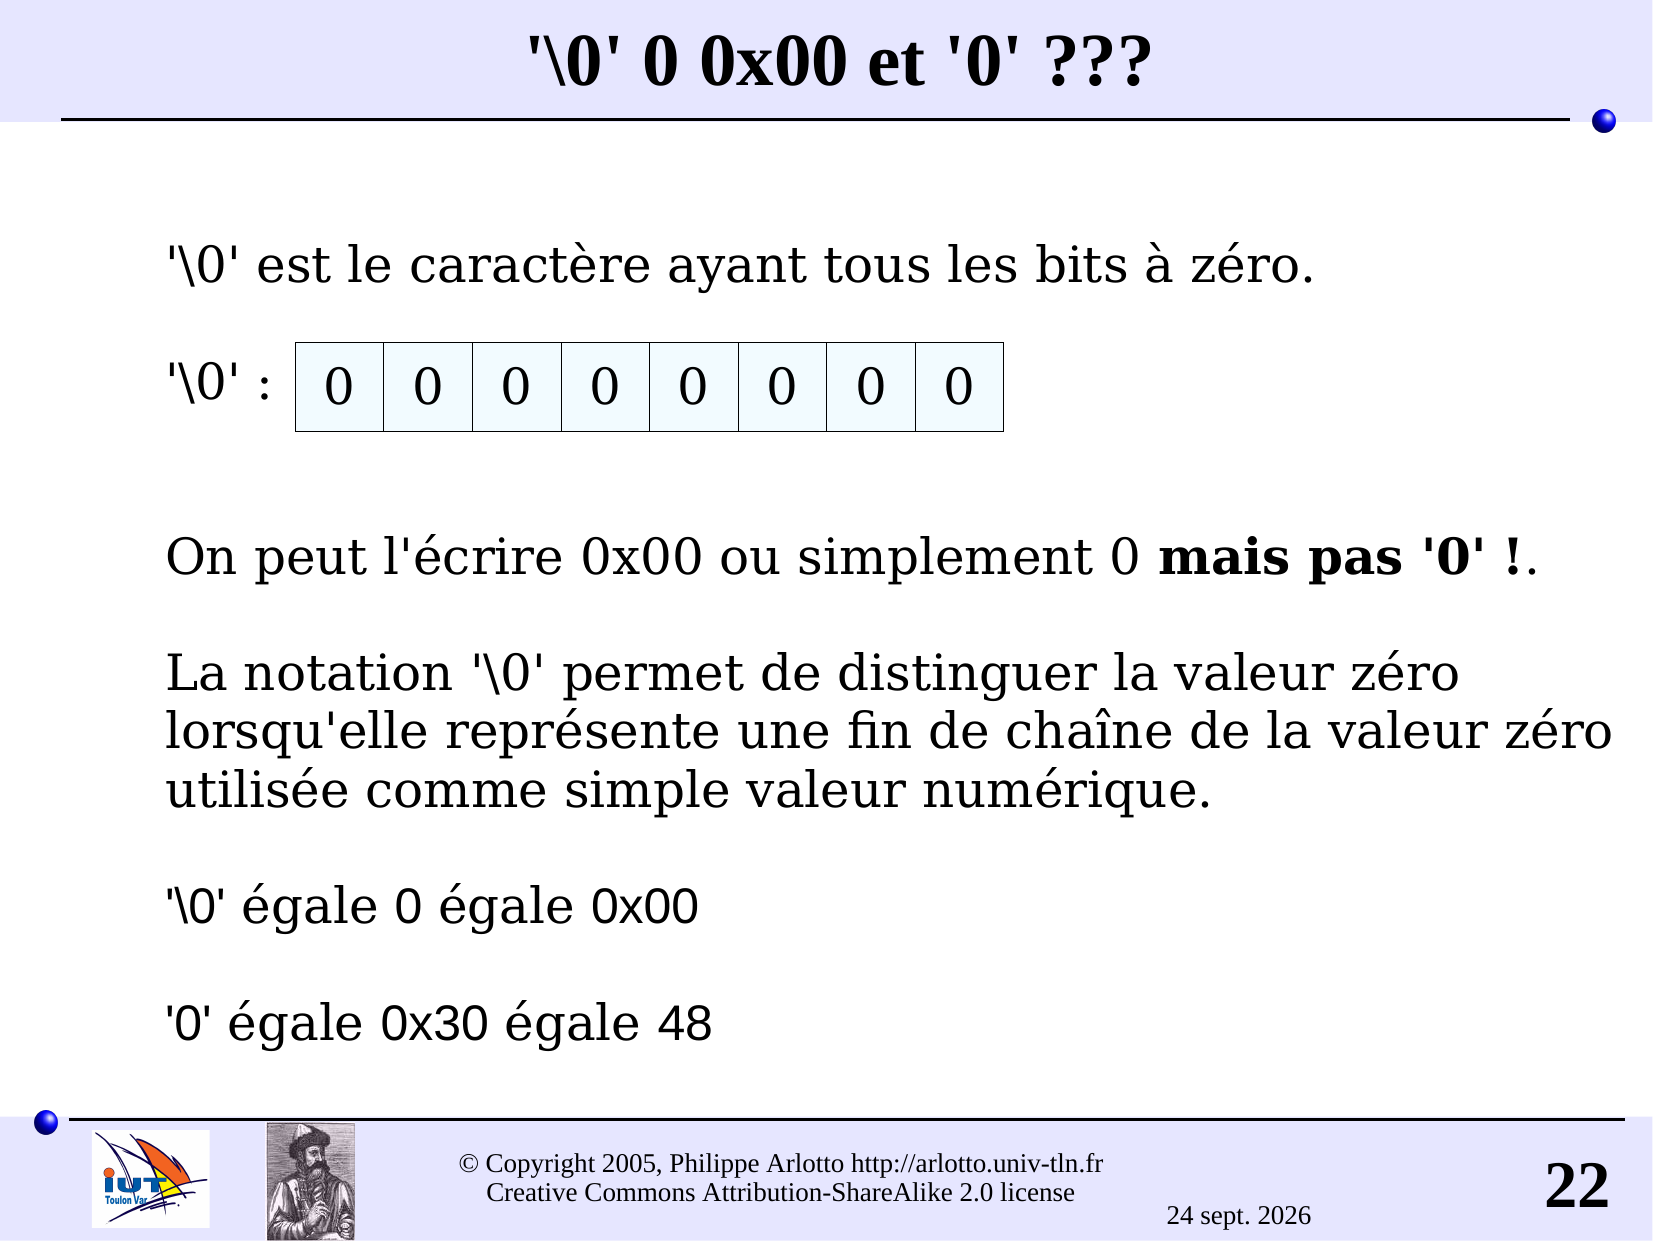

# '\0' 0 0x00 et '0' ???
'\0' est le caractère ayant tous les bits à zéro.
'\0' :
On peut l'écrire 0x00 ou simplement 0 mais pas '0' !.
La notation '\0' permet de distinguer la valeur zéro
lorsqu'elle représente une fin de chaîne de la valeur zéro utilisée comme simple valeur numérique.
'\0' égale 0 égale 0x00
'0' égale 0x30 égale 48
0
0
0
0
0
0
0
0